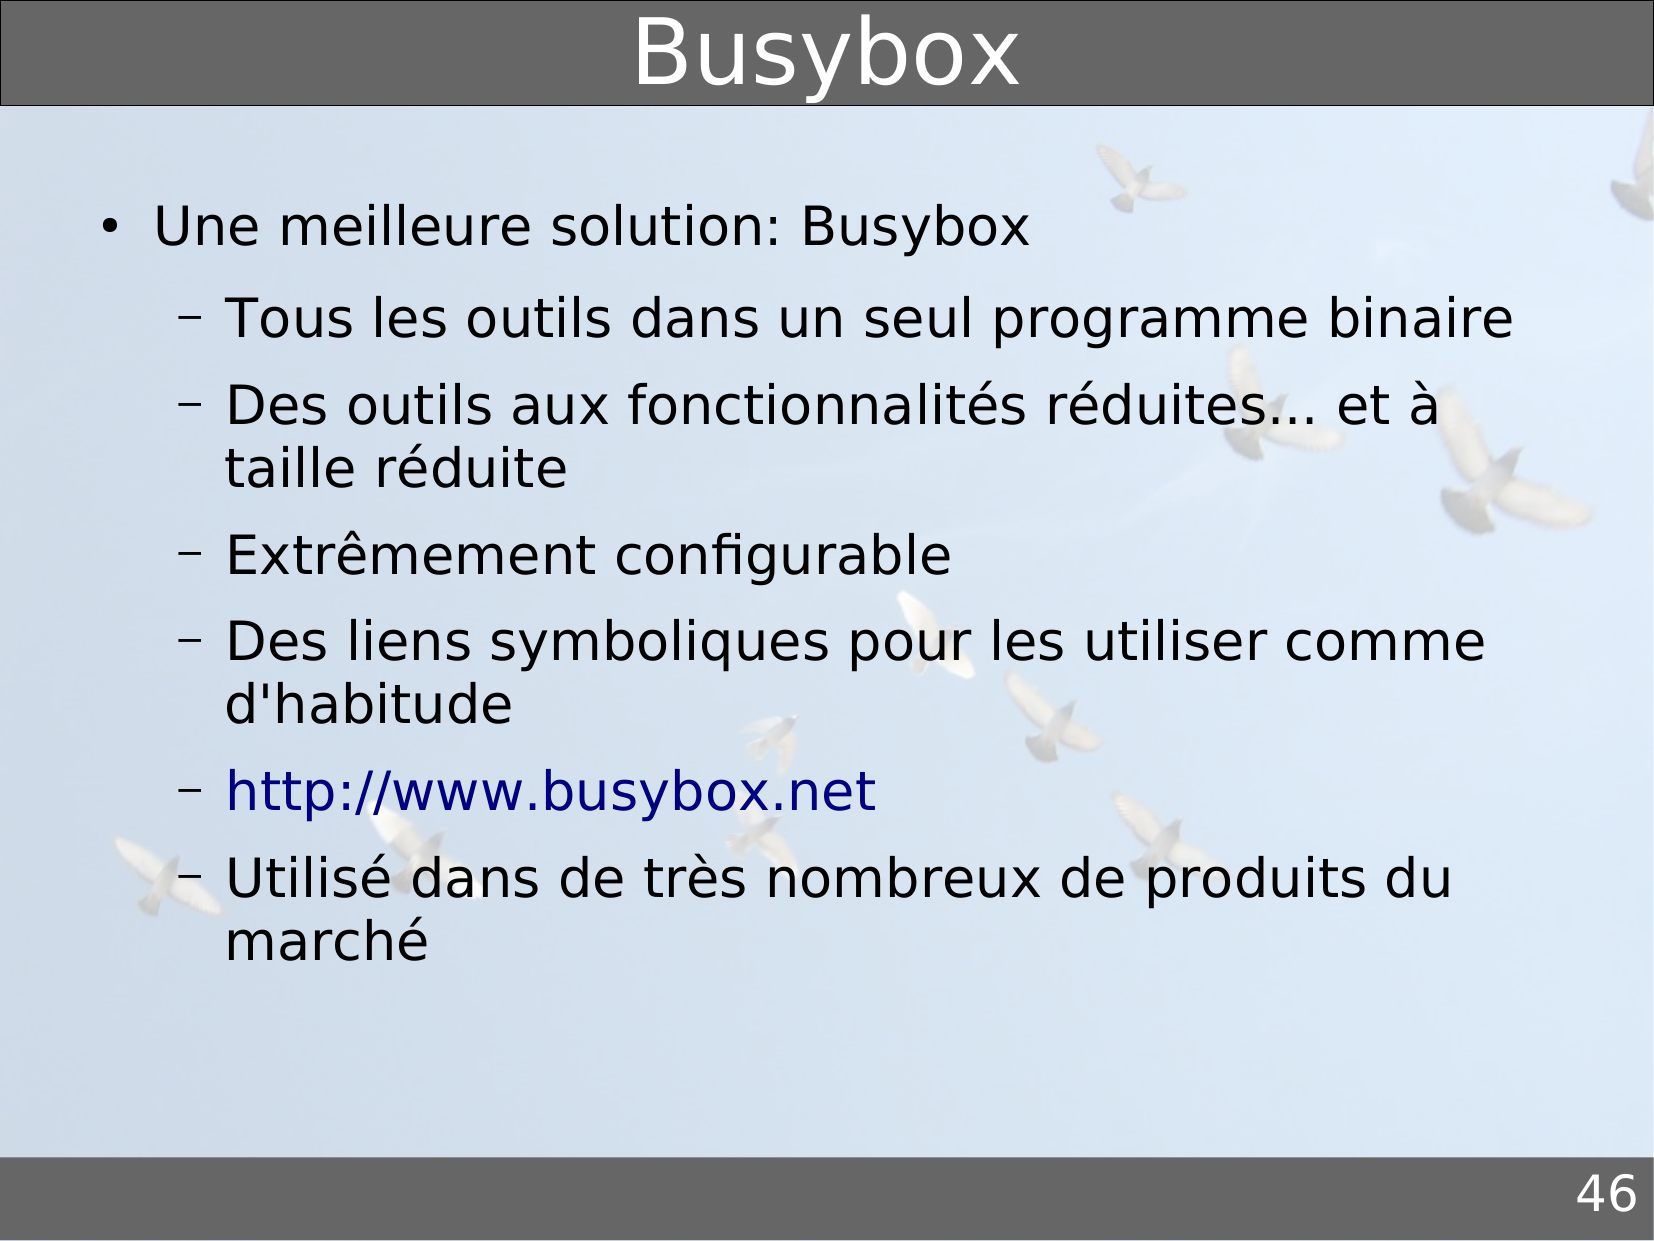

# Busybox
Une meilleure solution: Busybox
Tous les outils dans un seul programme binaire
Des outils aux fonctionnalités réduites... et à taille réduite
Extrêmement configurable
Des liens symboliques pour les utiliser comme d'habitude
http://www.busybox.net
Utilisé dans de très nombreux de produits du marché